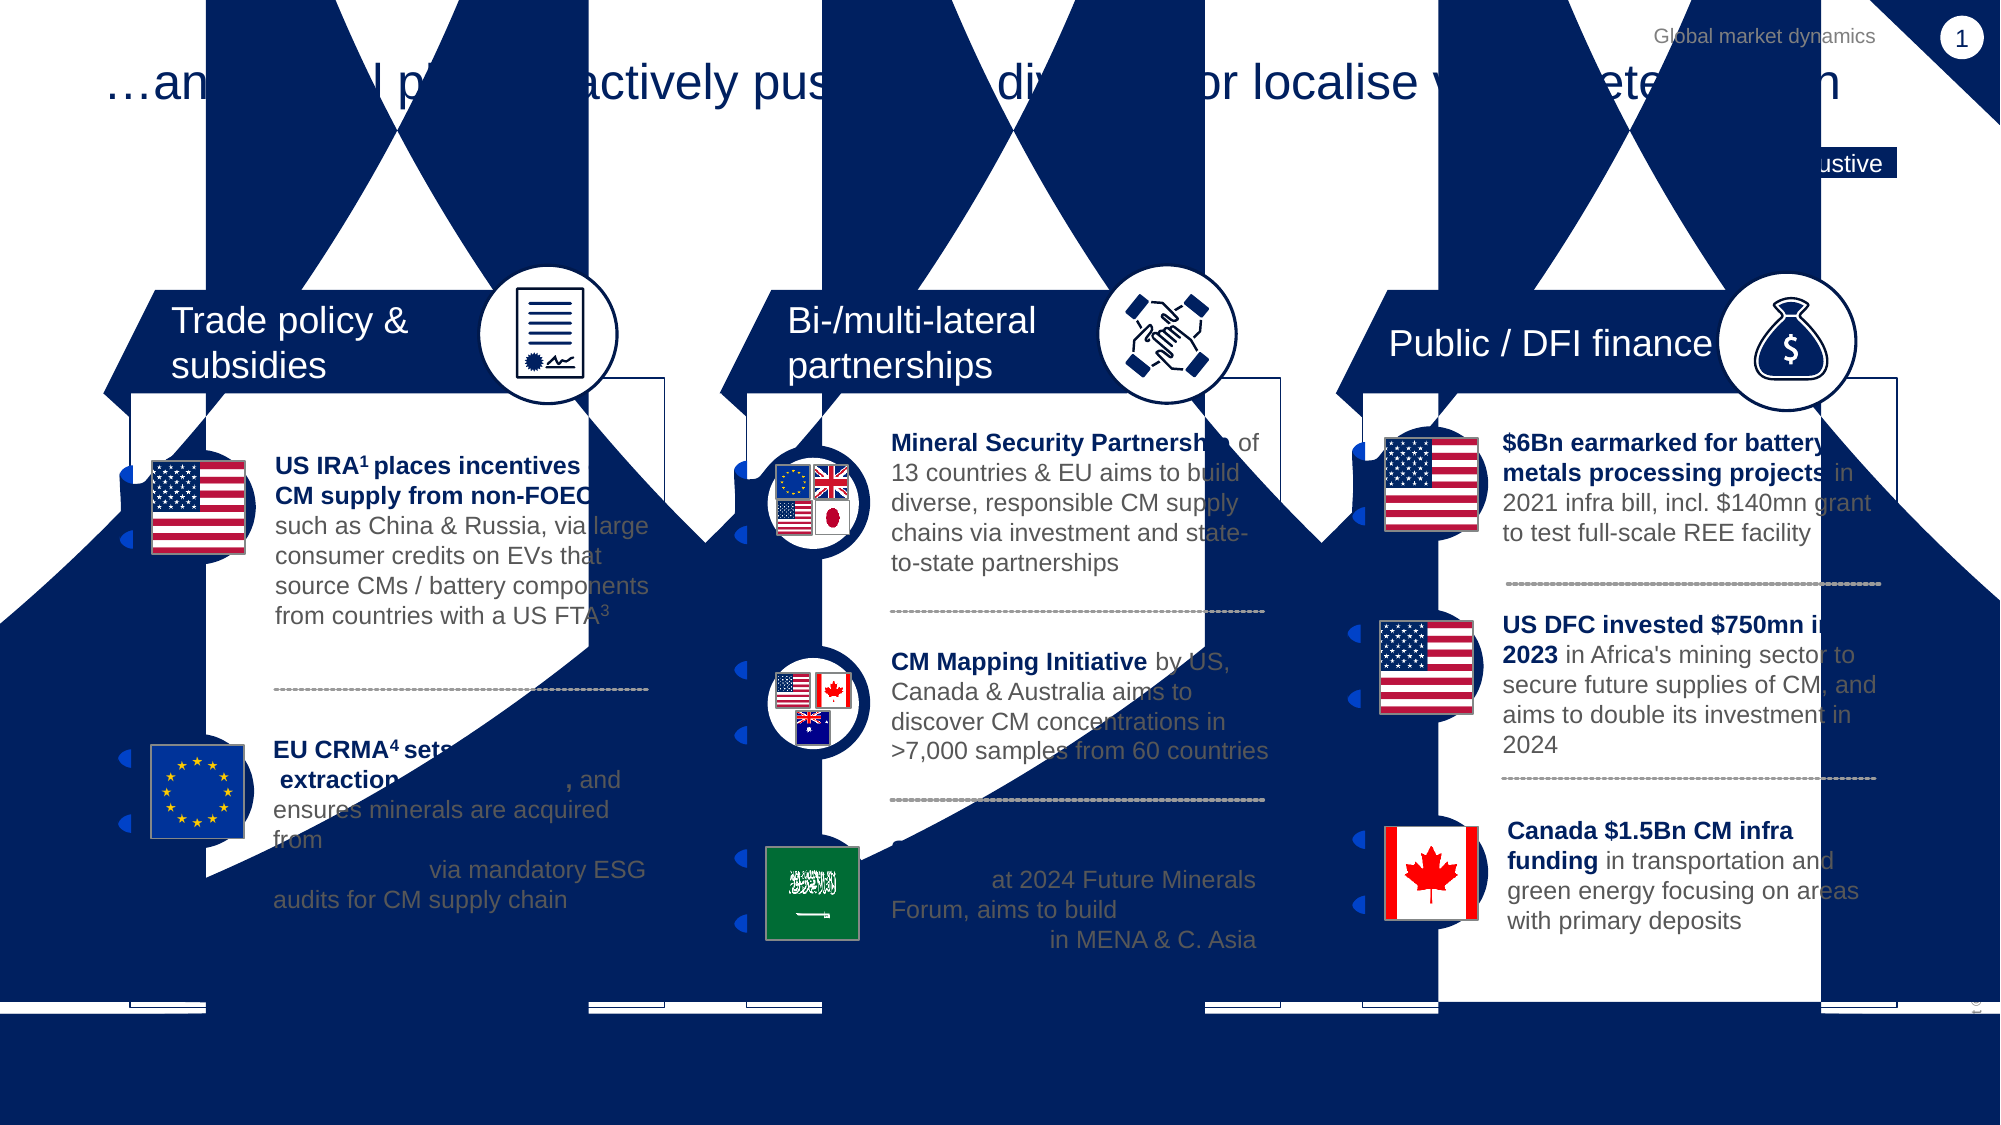

Global market dynamics
1
# …and global players actively pushing to diversify or localise via targeted action
Non-exhaustive
Trade policy & subsidies
Bi-/multi-lateral partnerships
Public / DFI finance
$6Bn earmarked for battery metals processing projects in 2021 infra bill, incl. $140mn grant to test full-scale REE facility
Mineral Security Partnership of 13 countries & EU aims to build diverse, responsible CM supply chains via investment and state-to-state partnerships
US IRA1 places incentives on CM supply from non-FOECs2 such as China & Russia, via large consumer credits on EVs that source CMs / battery components from countries with a US FTA3
US DFC invested $750mn in 2023 in Africa's mining sector to secure future supplies of CM, and aims to double its investment in 2024
CM Mapping Initiative by US, Canada & Australia aims to discover CM concentrations in >7,000 samples from 60 countries
EU CRMA4 sets targets for local extraction & processing, and ensures minerals are acquired from responsible and conflict-free sources via mandatory ESG audits for CM supply chain
Canada $1.5Bn CM infra funding in transportation and green energy focusing on areas with primary deposits
Saudi Arabia facilitated ~$20Bn in deals at 2024 Future Minerals Forum, aims to build minerals super region in MENA & C. Asia
Inflation Reduction Act 2. Foreign Entities of Concern 3. Free Trade Agreement 4.Critical Raw Minerals Act
Source: EY – Critical minerals supply and demand issues, Mining Weekly, Mining, Canada.ca